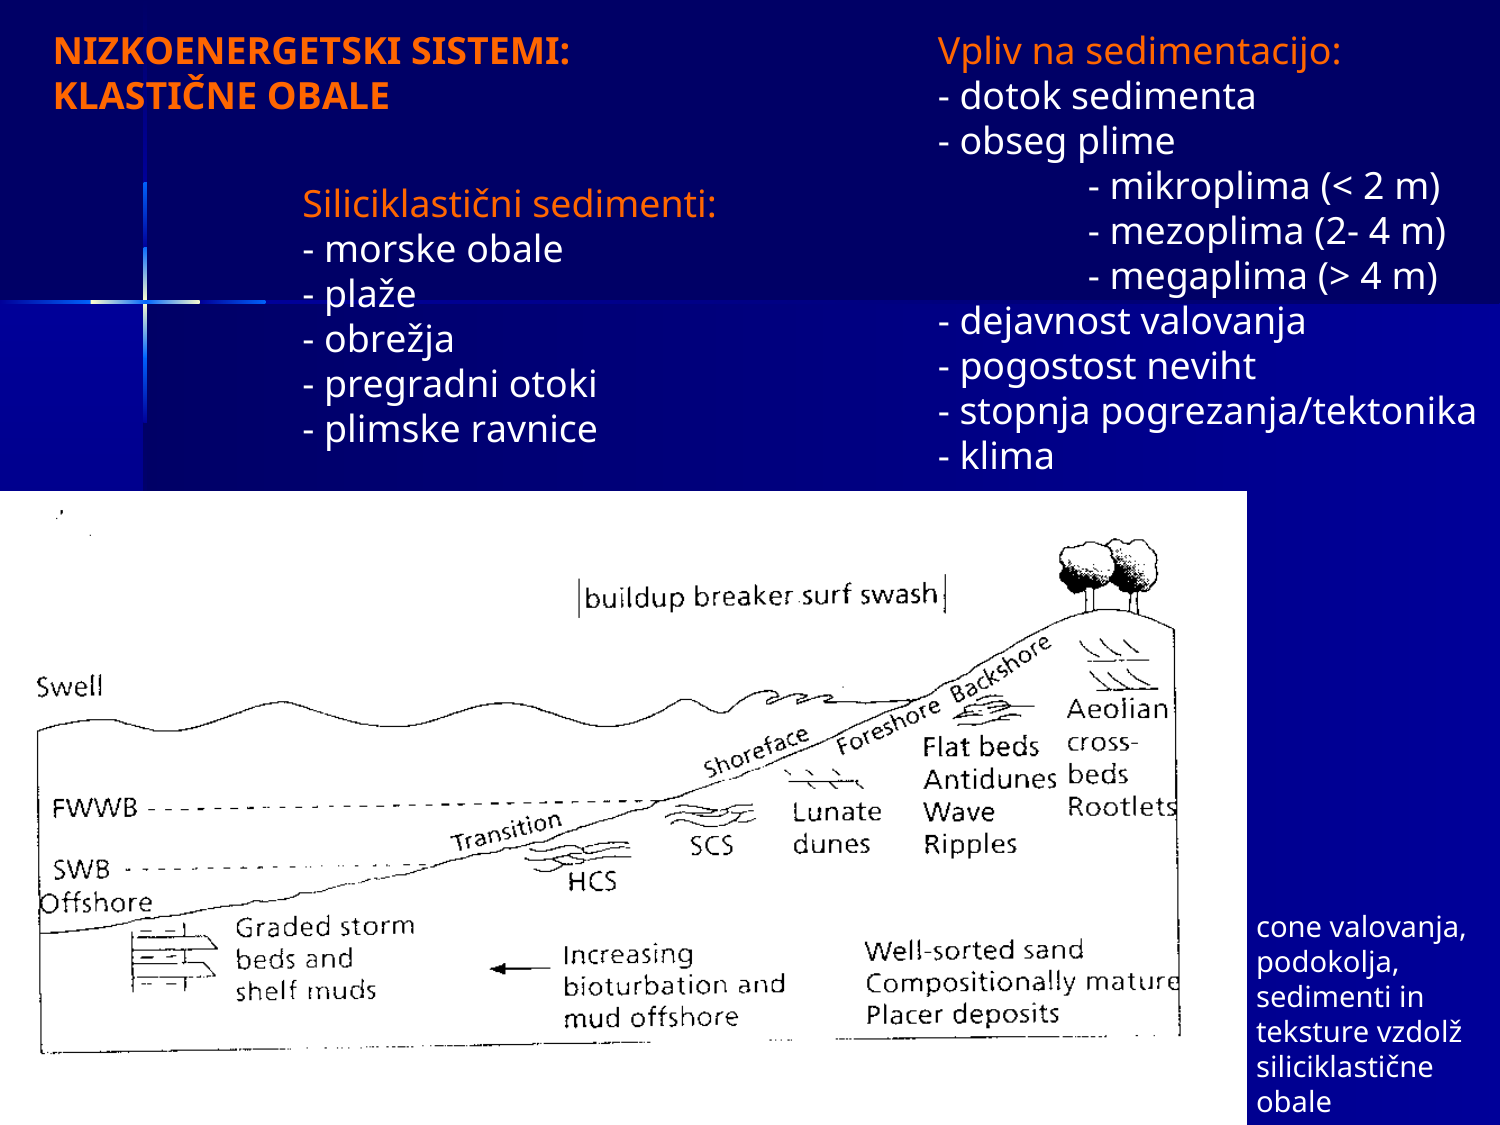

NIZKOENERGETSKI SISTEMI:
KLASTIČNE OBALE
Vpliv na sedimentacijo:
- dotok sedimenta
- obseg plime
	- mikroplima (< 2 m)
	- mezoplima (2- 4 m)
	- megaplima (> 4 m)
- dejavnost valovanja
- pogostost neviht
- stopnja pogrezanja/tektonika
- klima
Siliciklastični sedimenti:
- morske obale
- plaže
- obrežja
- pregradni otoki
- plimske ravnice
cone valovanja,
podokolja,
sedimenti in
teksture vzdolž
siliciklastične
obale